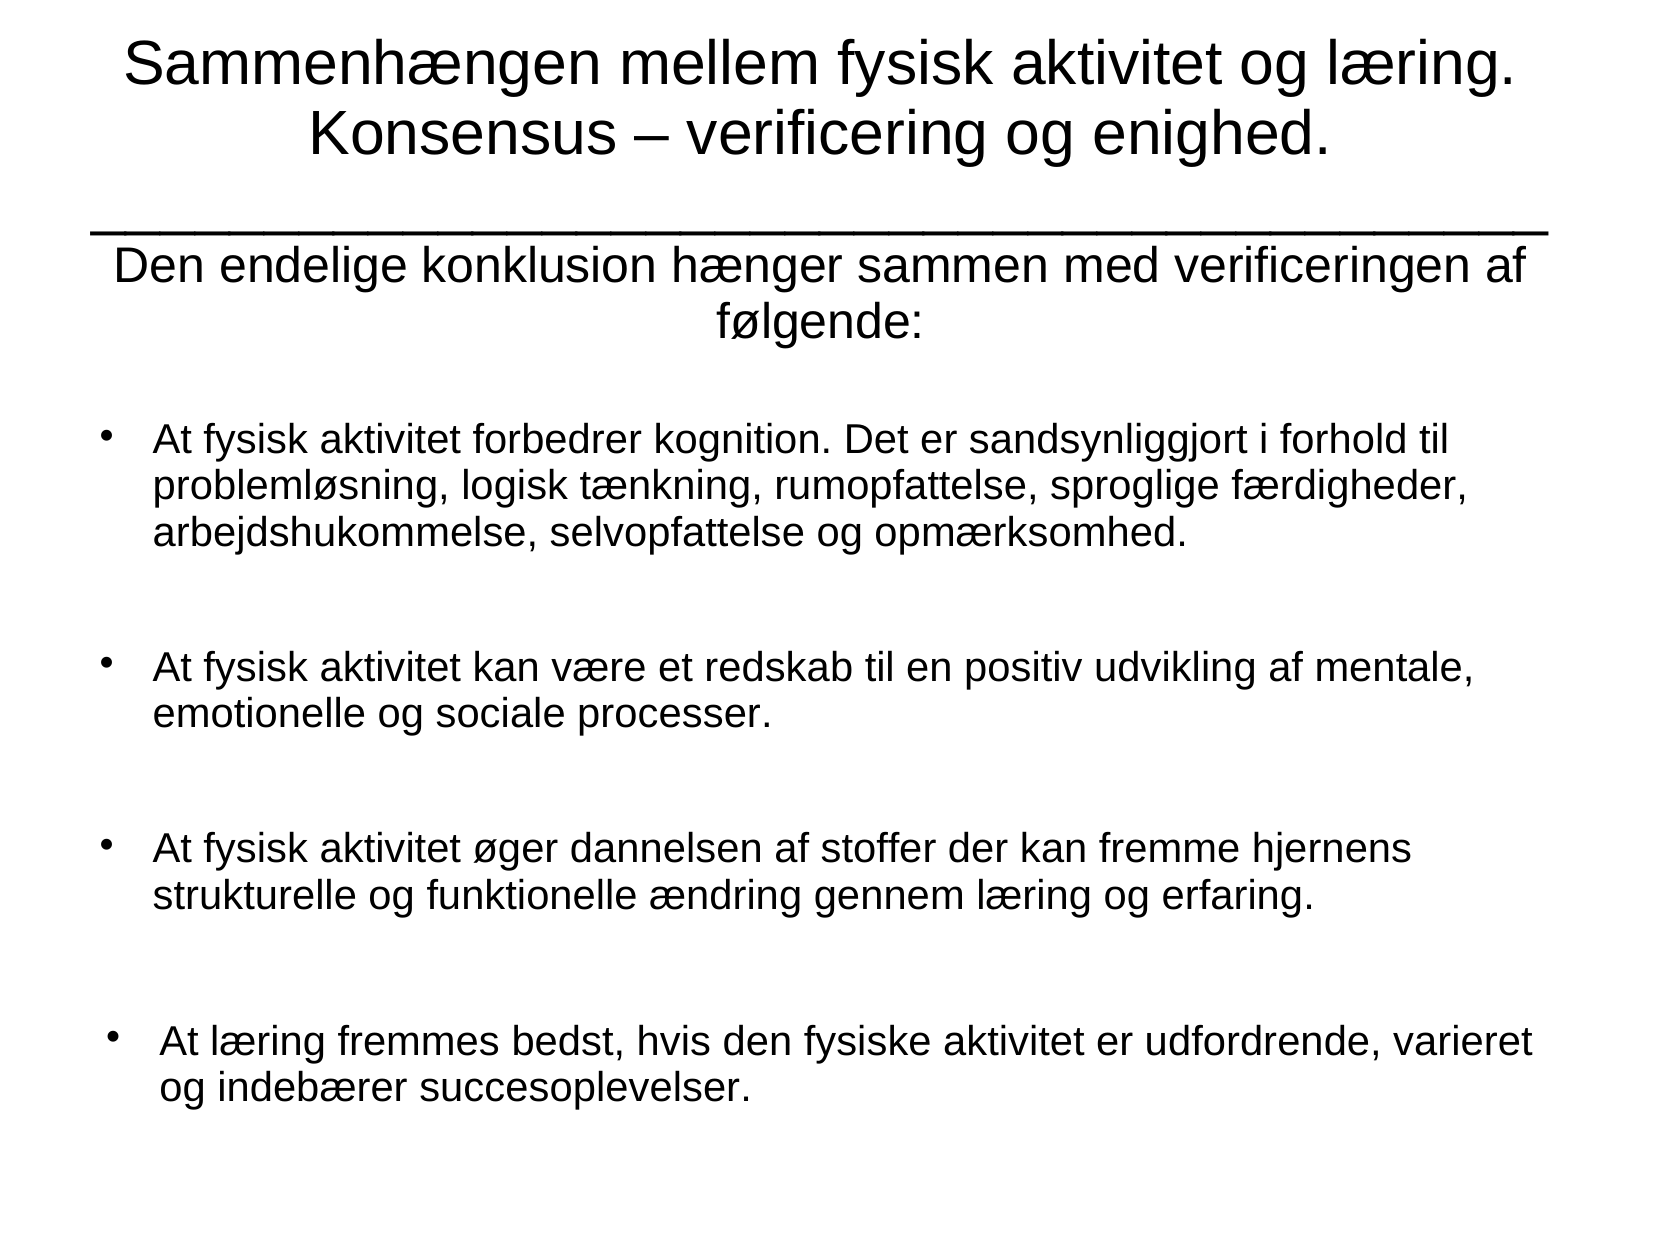

Sammenhængen mellem fysisk aktivitet og læring.
Konsensus – verificering og enighed.
__________________________________________
Den endelige konklusion hænger sammen med verificeringen af følgende:
At fysisk aktivitet forbedrer kognition. Det er sandsynliggjort i forhold til problemløsning, logisk tænkning, rumopfattelse, sproglige færdigheder, arbejdshukommelse, selvopfattelse og opmærksomhed.
At fysisk aktivitet kan være et redskab til en positiv udvikling af mentale, emotionelle og sociale processer.
At fysisk aktivitet øger dannelsen af stoffer der kan fremme hjernens strukturelle og funktionelle ændring gennem læring og erfaring.
At læring fremmes bedst, hvis den fysiske aktivitet er udfordrende, varieret og indebærer succesoplevelser.